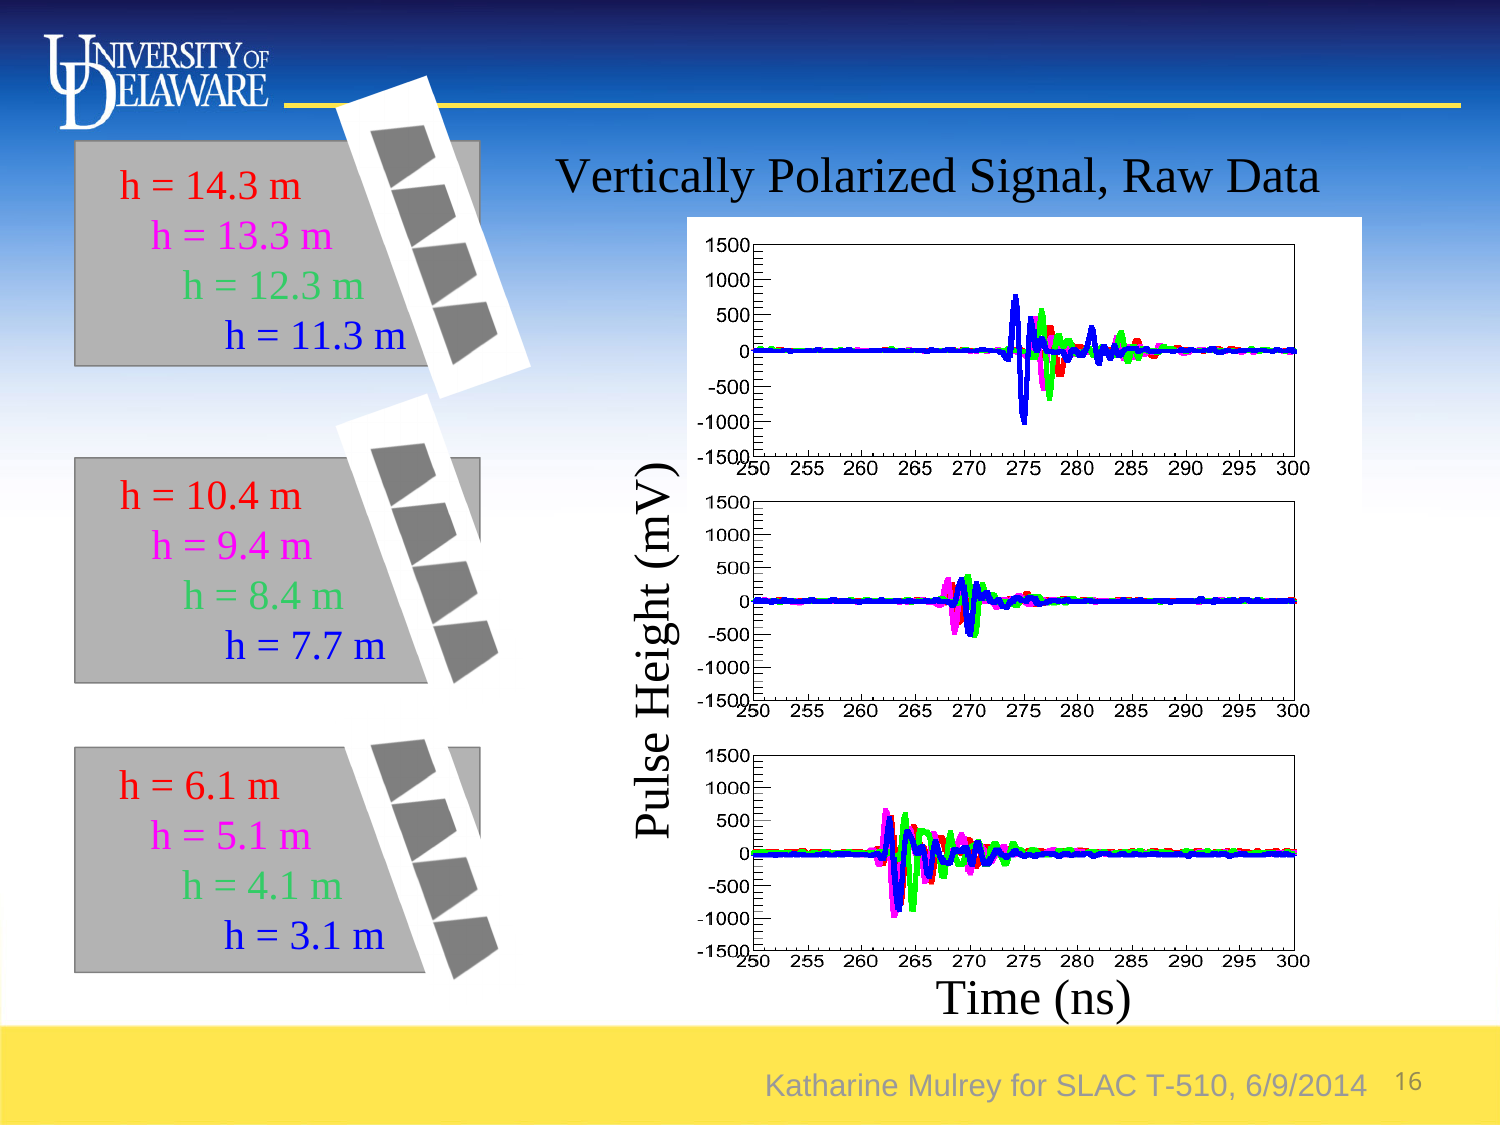

Vertically Polarized Signal, Raw Data
h = 14.3 m
 h = 13.3 m
 h = 12.3 m
 h = 11.3 m
h = 10.4 m
 h = 9.4 m
 h = 8.4 m
 h = 7.7 m
Pulse Height (mV)
h = 6.1 m
 h = 5.1 m
 h = 4.1 m
 h = 3.1 m
Time (ns)
16
Katharine Mulrey for SLAC T-510, 6/9/2014